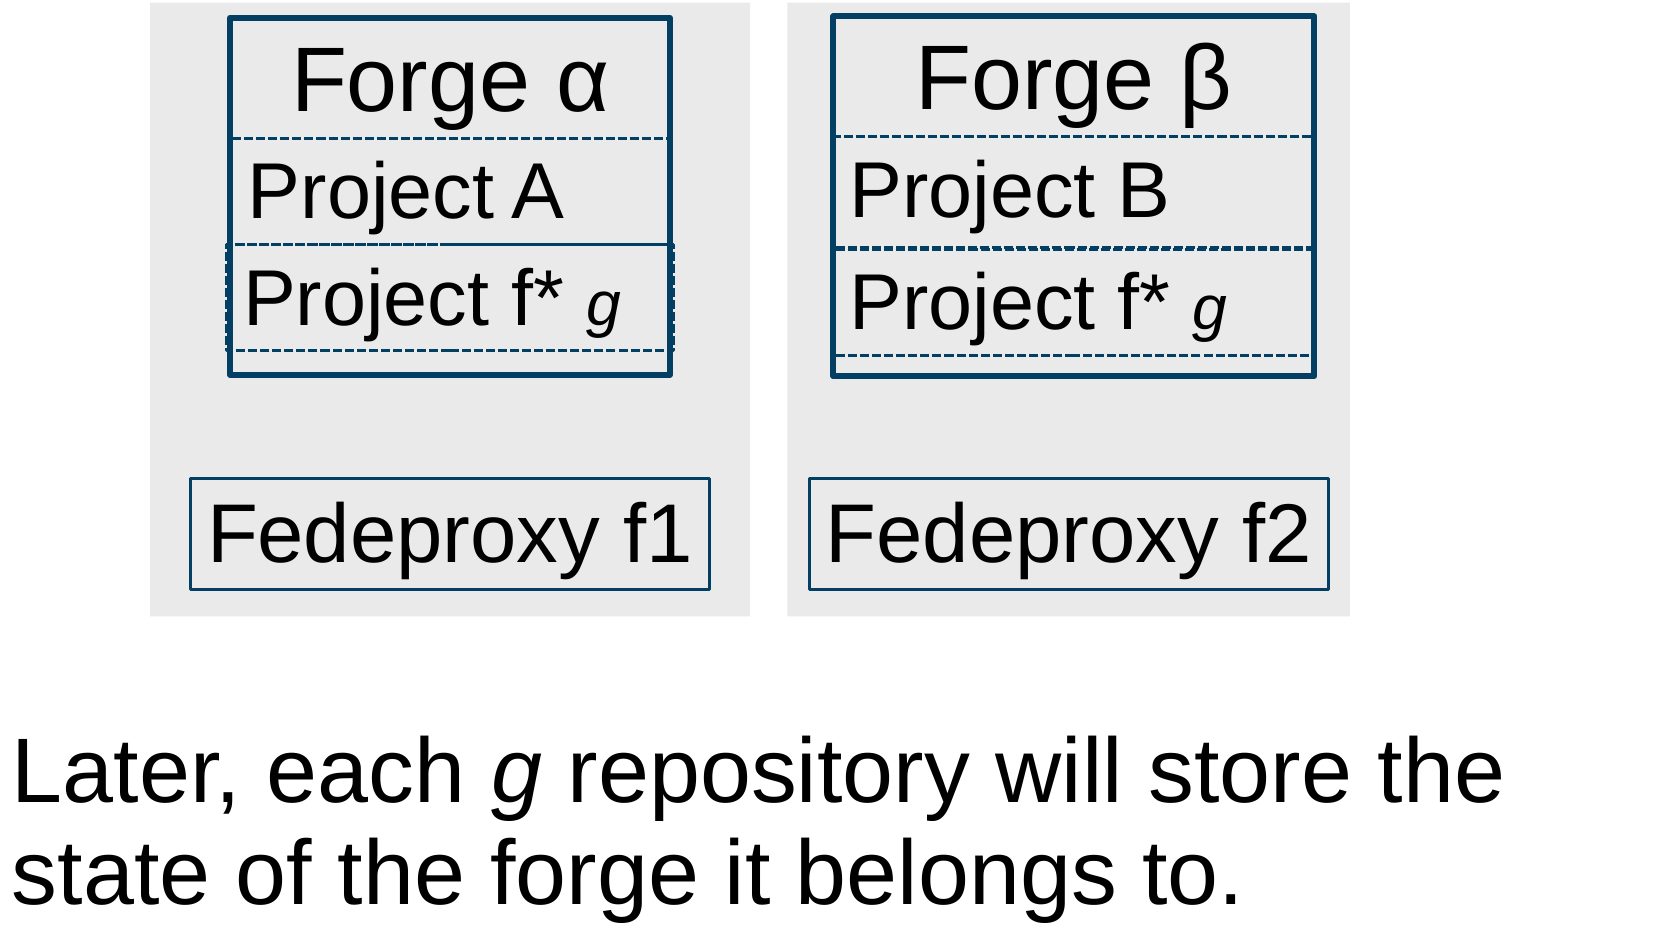

Forge β
Project B
Project f* g
Forge α
Project A
Project f* g
Fedeproxy f1
Fedeproxy f2
# Later, each g repository will store the state of the forge it belongs to.